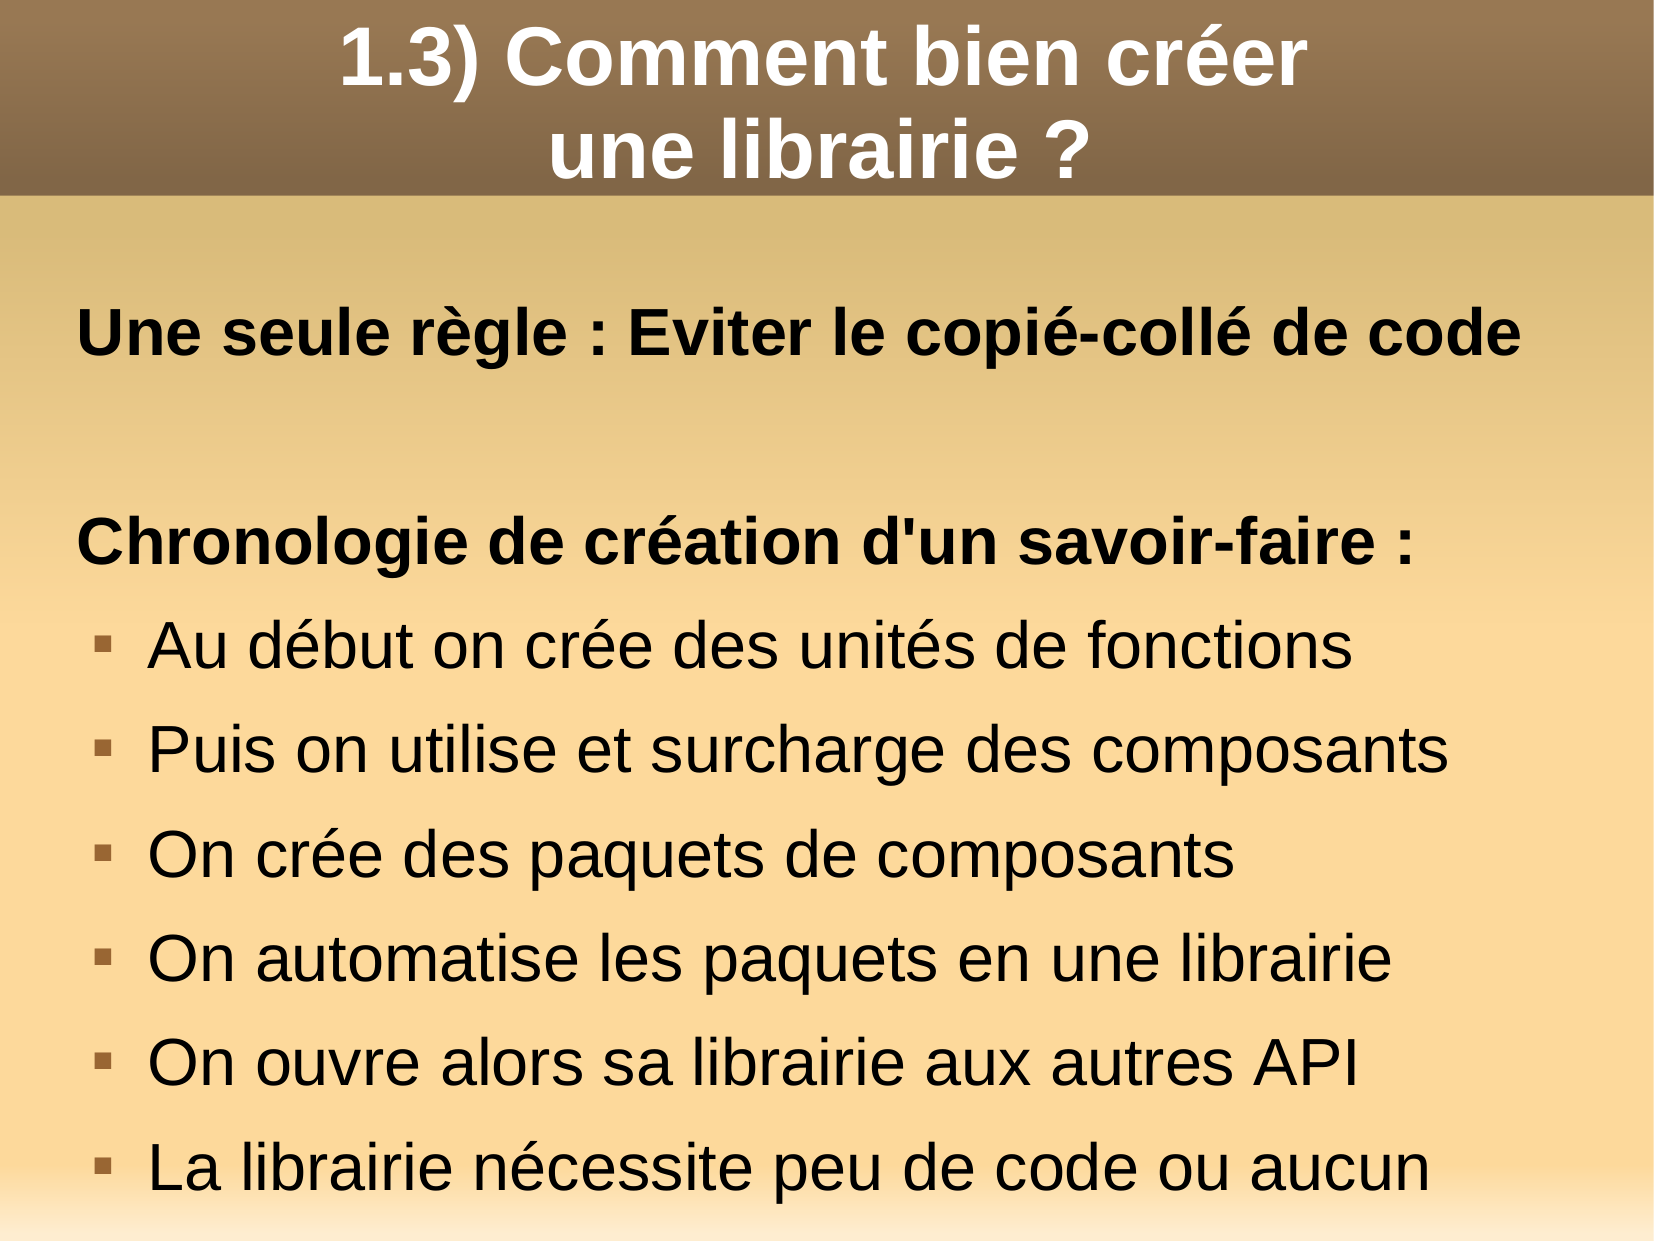

# 1.3) Comment bien créer une librairie ?
Une seule règle : Eviter le copié-collé de code
Chronologie de création d'un savoir-faire :
Au début on crée des unités de fonctions
Puis on utilise et surcharge des composants
On crée des paquets de composants
On automatise les paquets en une librairie
On ouvre alors sa librairie aux autres API
La librairie nécessite peu de code ou aucun